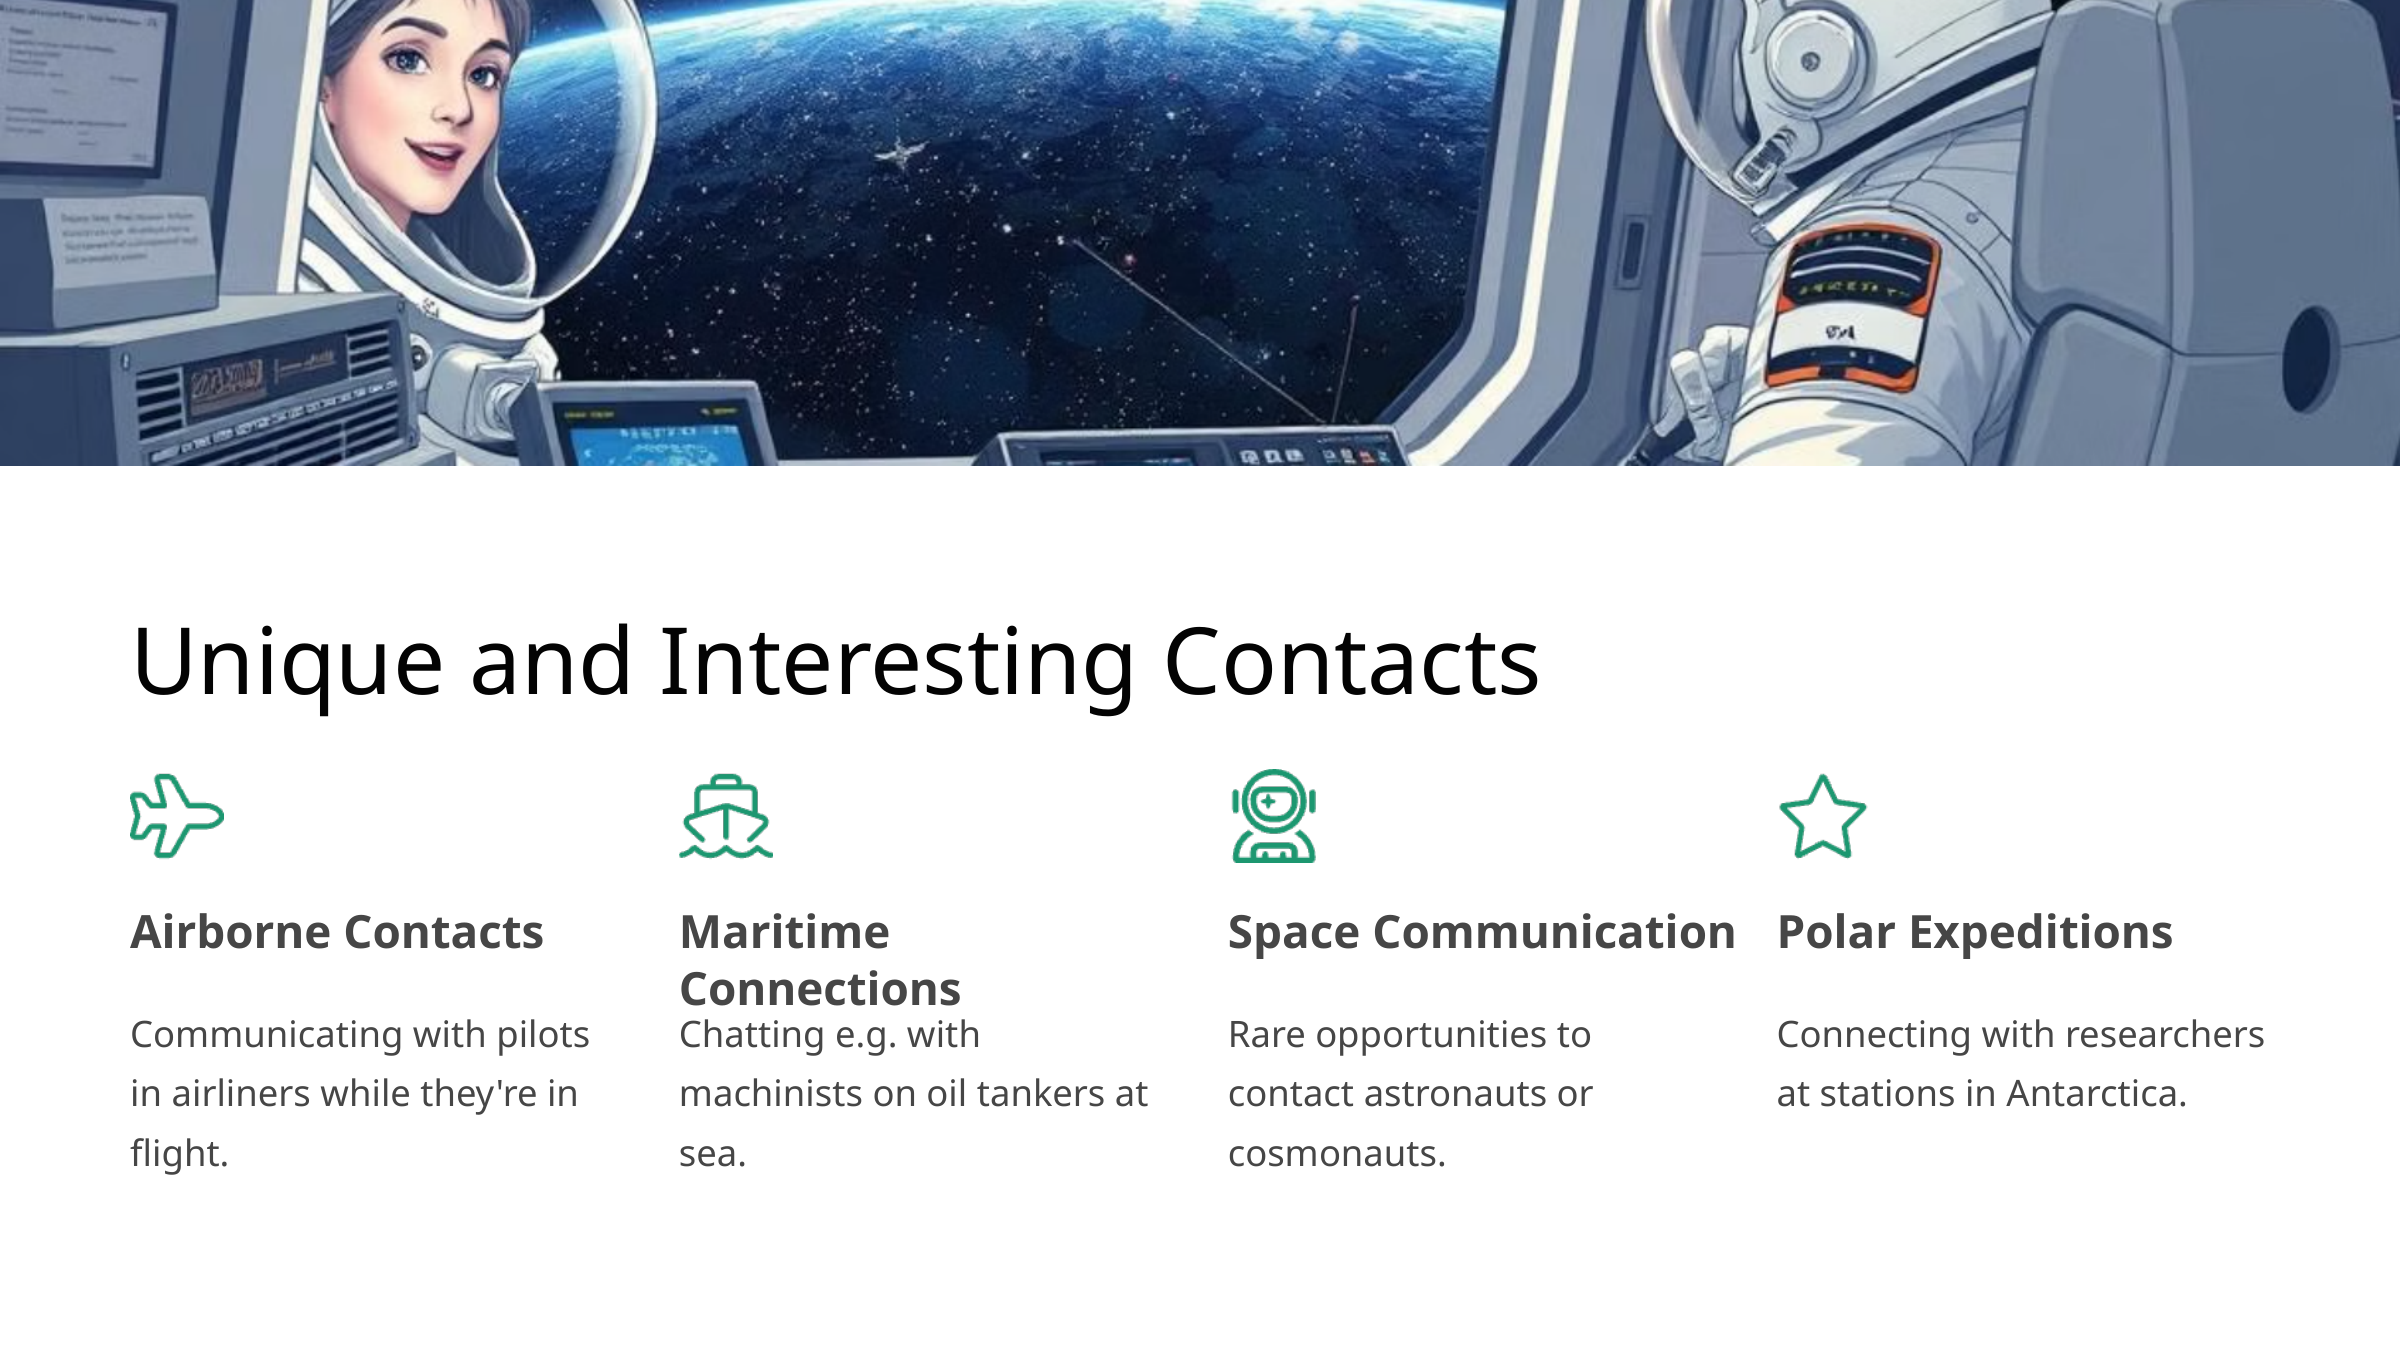

Unique and Interesting Contacts
Airborne Contacts
Maritime Connections
Space Communication
Polar Expeditions
Communicating with pilots in airliners while they're in flight.
Chatting e.g. with machinists on oil tankers at sea.
Rare opportunities to contact astronauts or cosmonauts.
Connecting with researchers at stations in Antarctica.